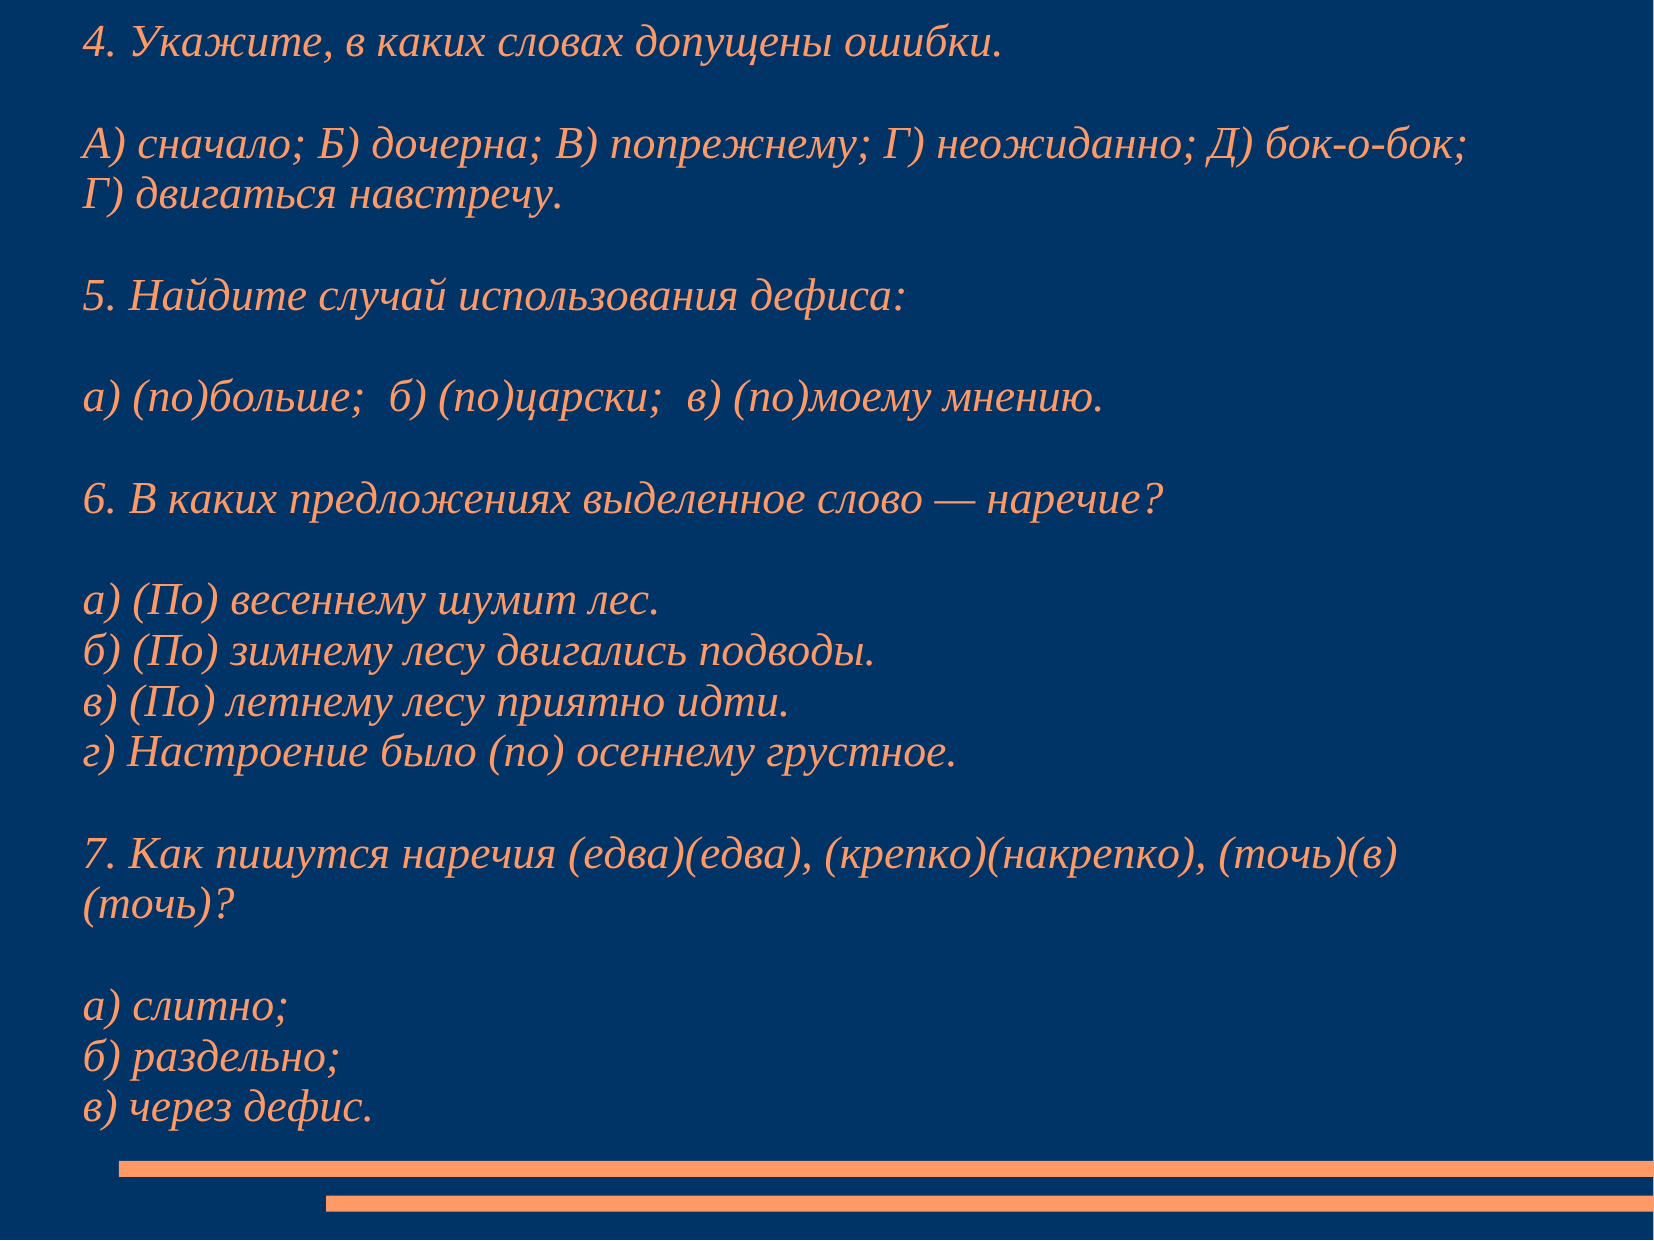

# 4. Укажите, в каких словах допущены ошибки. А) сначало; Б) дочерна; В) попрежнему; Г) неожиданно; Д) бок-о-бок; Г) двигаться навстречу. 5. Найдите случай использования дефиса: а) (по)больше; б) (по)царски; в) (по)моему мнению. 6. В каких предложениях выделенное слово — наречие? а) (По) весеннему шумит лес. б) (По) зимнему лесу двигались подводы. в) (По) летнему лесу приятно идти. г) Настроение было (по) осеннему грустное. 7. Как пишутся наречия (едва)(едва), (крепко)(накрепко), (точь)(в)(точь)? а) слитно; б) раздельно; в) через дефис.